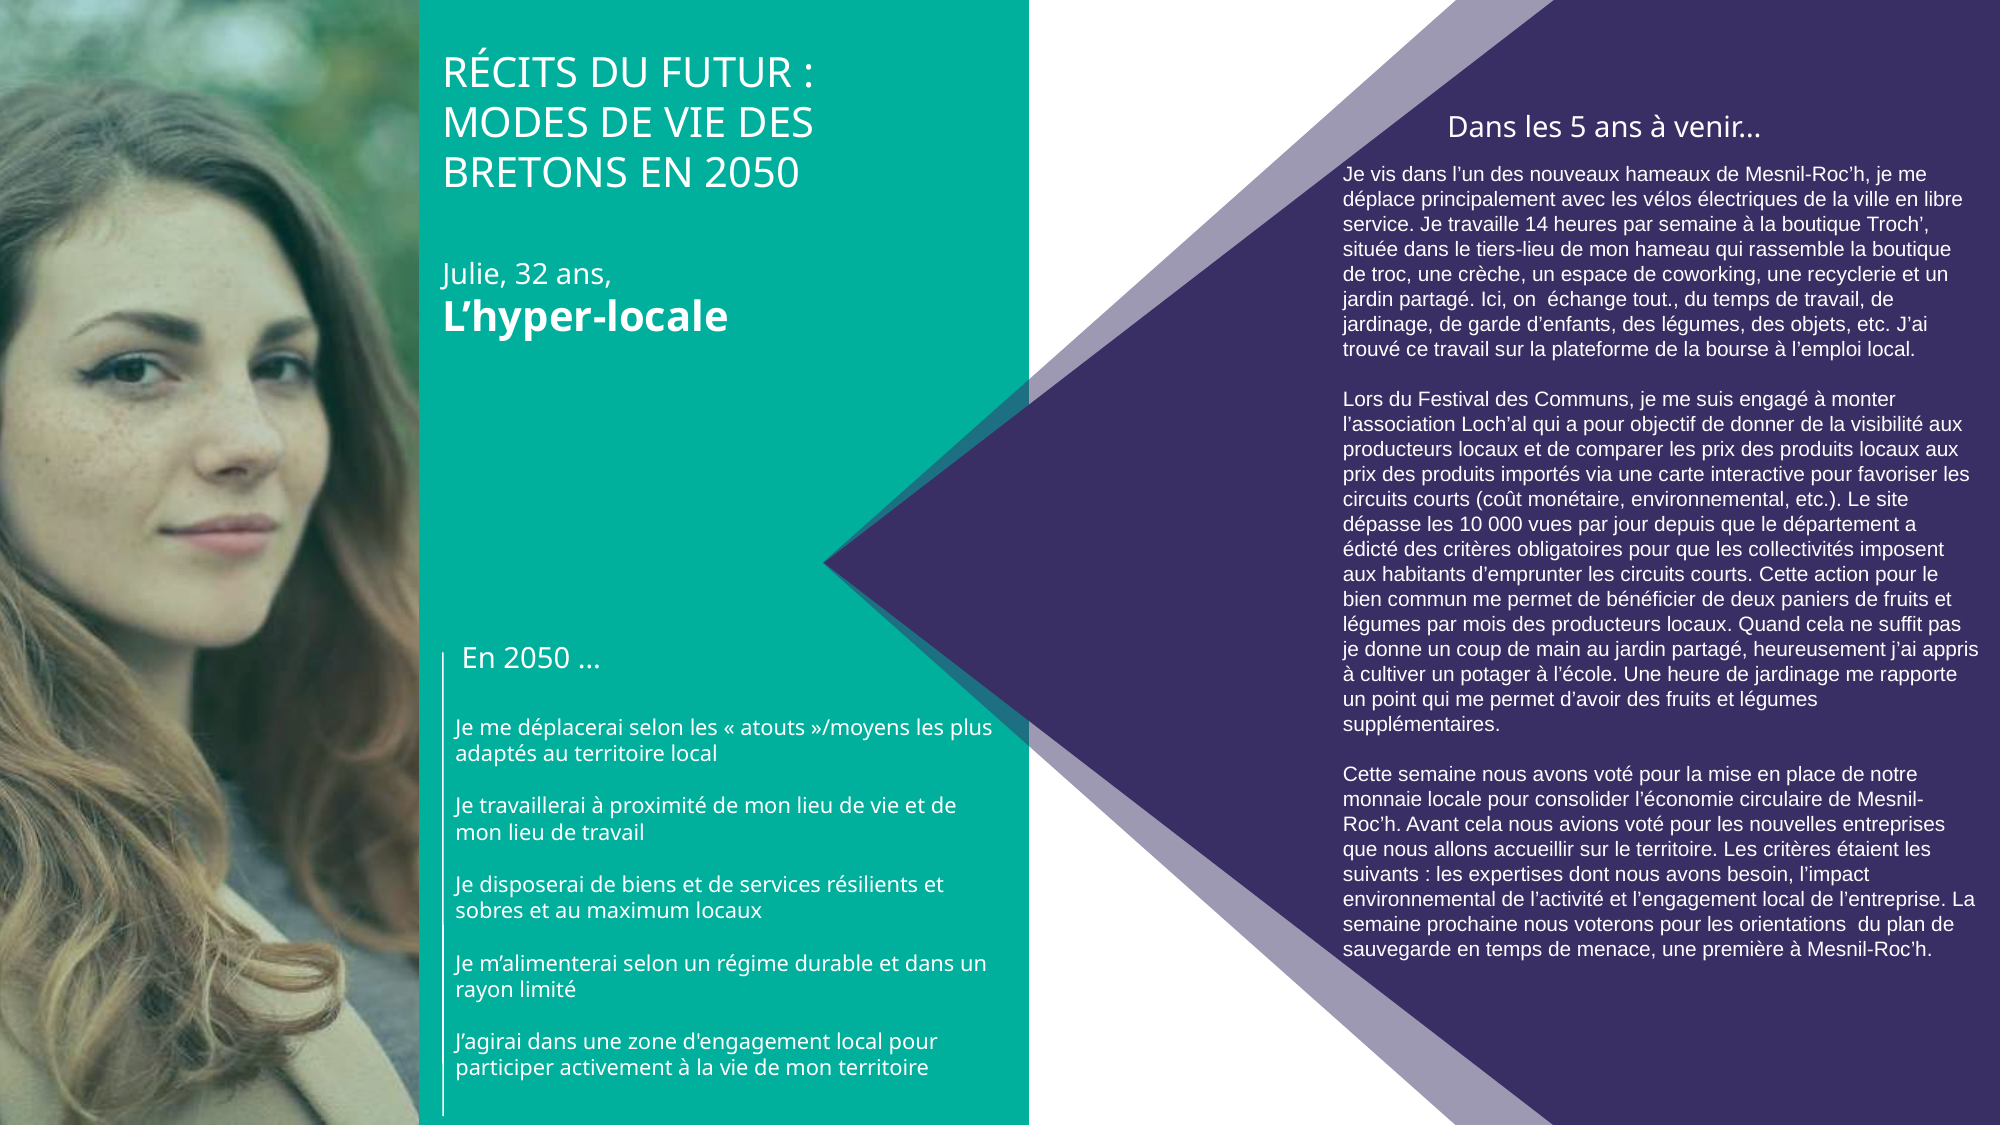

RÉCITS DU FUTUR :
MODES DE VIE DES BRETONS EN 2050
Dans les 5 ans à venir…
Je vis dans l’un des nouveaux hameaux de Mesnil-Roc’h, je me déplace principalement avec les vélos électriques de la ville en libre service. Je travaille 14 heures par semaine à la boutique Troch’, située dans le tiers-lieu de mon hameau qui rassemble la boutique de troc, une crèche, un espace de coworking, une recyclerie et un jardin partagé. Ici, on échange tout., du temps de travail, de jardinage, de garde d’enfants, des légumes, des objets, etc. J’ai trouvé ce travail sur la plateforme de la bourse à l’emploi local.
Lors du Festival des Communs, je me suis engagé à monter l’association Loch’al qui a pour objectif de donner de la visibilité aux producteurs locaux et de comparer les prix des produits locaux aux prix des produits importés via une carte interactive pour favoriser les circuits courts (coût monétaire, environnemental, etc.). Le site dépasse les 10 000 vues par jour depuis que le département a édicté des critères obligatoires pour que les collectivités imposent aux habitants d’emprunter les circuits courts. Cette action pour le bien commun me permet de bénéficier de deux paniers de fruits et légumes par mois des producteurs locaux. Quand cela ne suffit pas je donne un coup de main au jardin partagé, heureusement j’ai appris à cultiver un potager à l’école. Une heure de jardinage me rapporte un point qui me permet d’avoir des fruits et légumes supplémentaires.
Cette semaine nous avons voté pour la mise en place de notre monnaie locale pour consolider l’économie circulaire de Mesnil-Roc’h. Avant cela nous avions voté pour les nouvelles entreprises que nous allons accueillir sur le territoire. Les critères étaient les suivants : les expertises dont nous avons besoin, l’impact environnemental de l’activité et l’engagement local de l’entreprise. La semaine prochaine nous voterons pour les orientations du plan de sauvegarde en temps de menace, une première à Mesnil-Roc’h.
Julie, 32 ans,
L’hyper-locale
En 2050 …
Je me déplacerai selon les « atouts »/moyens les plus adaptés au territoire local
Je travaillerai à proximité de mon lieu de vie et de mon lieu de travail
Je disposerai de biens et de services résilients et sobres et au maximum locaux
Je m’alimenterai selon un régime durable et dans un rayon limité
J’agirai dans une zone d'engagement local pour participer activement à la vie de mon territoire